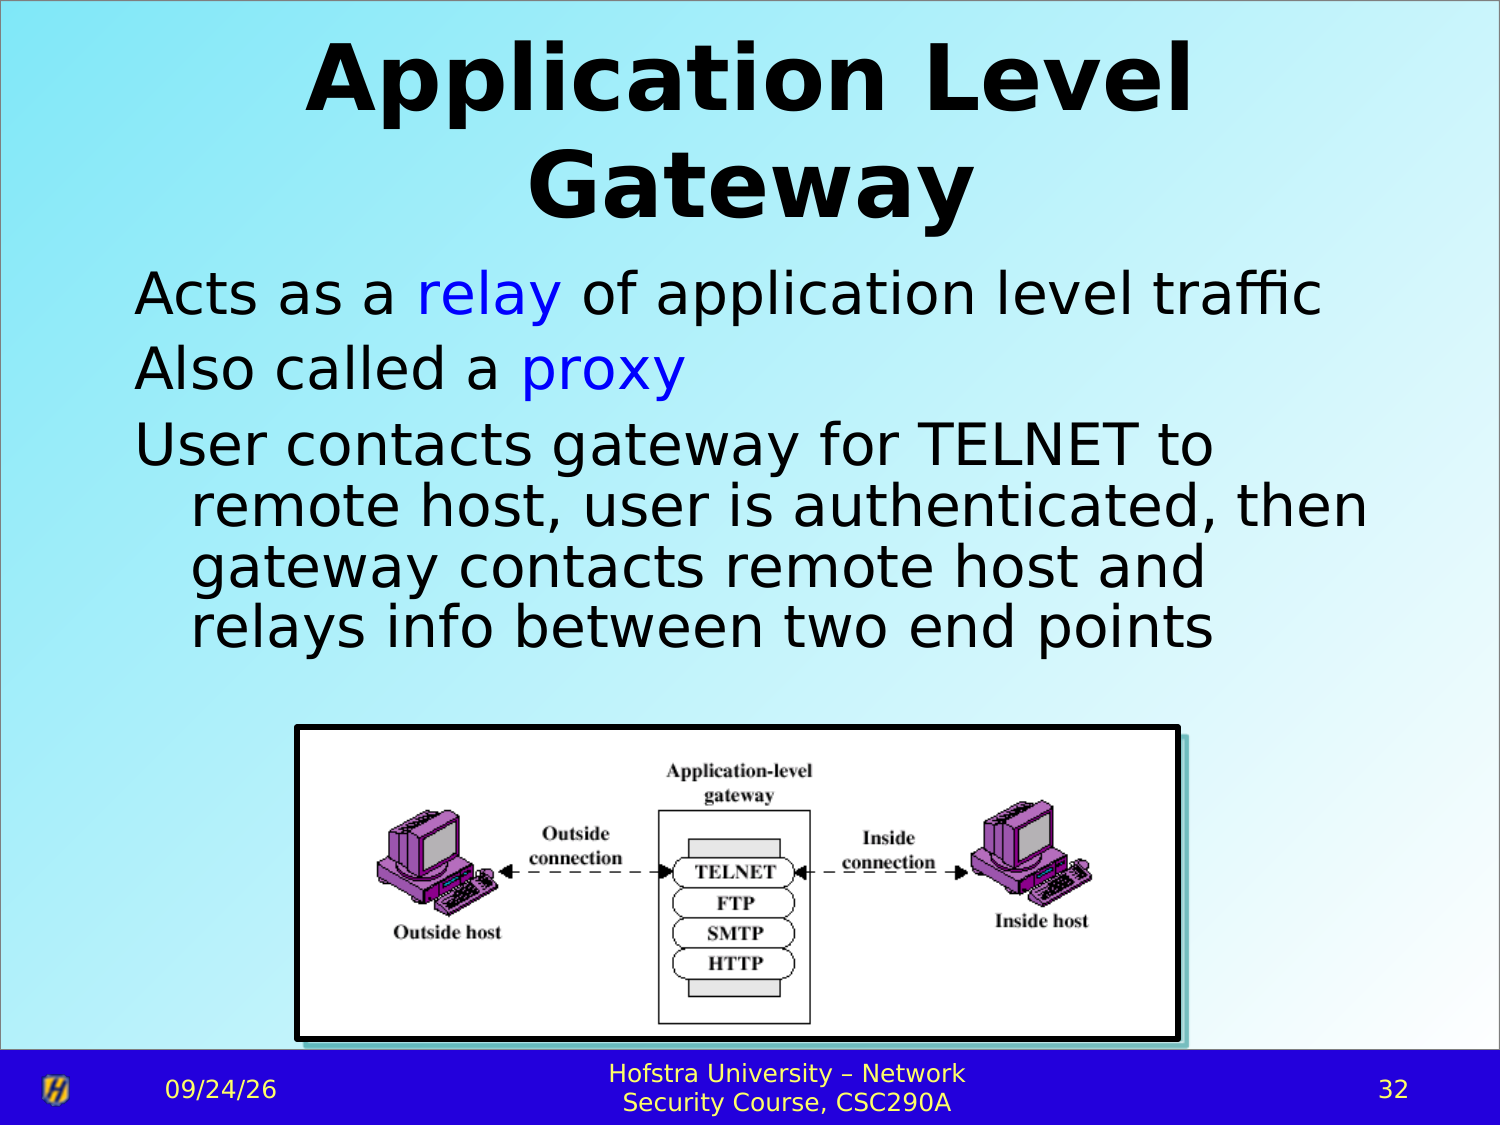

# Application Level Gateway
Acts as a relay of application level traffic
Also called a proxy
User contacts gateway for TELNET to remote host, user is authenticated, then gateway contacts remote host and relays info between two end points
32